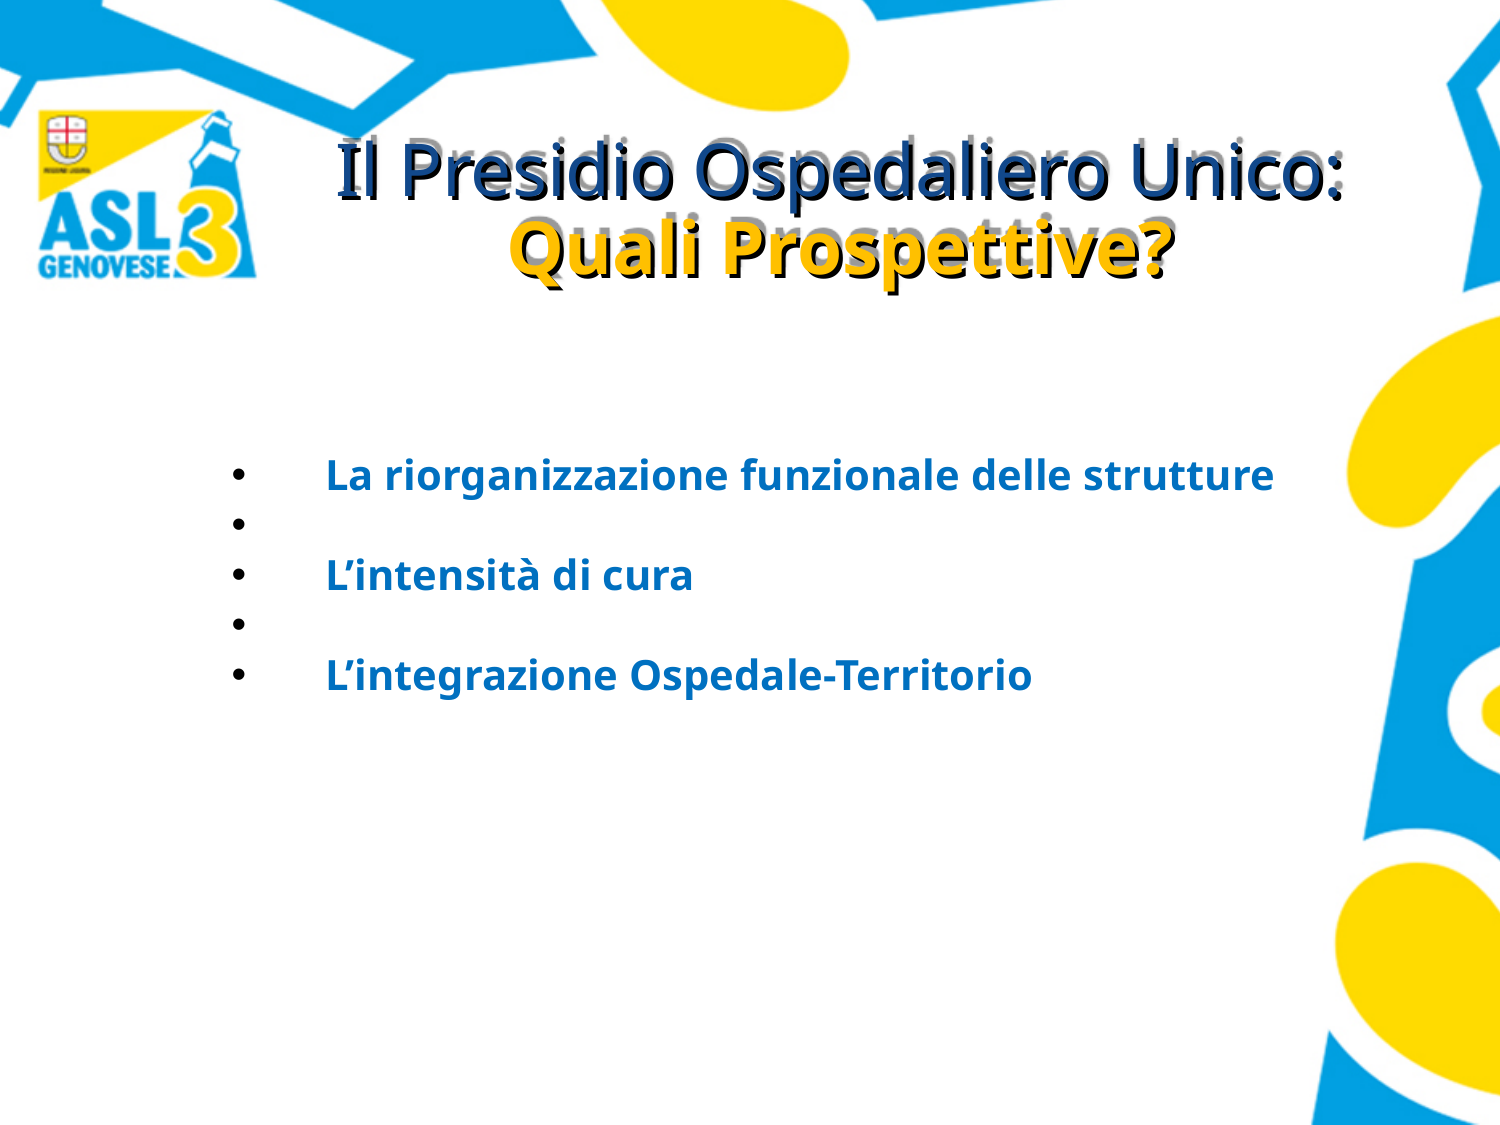

Il Presidio Ospedaliero Unico:
Quali Prospettive?
La riorganizzazione funzionale delle strutture
L’intensità di cura
L’integrazione Ospedale-Territorio